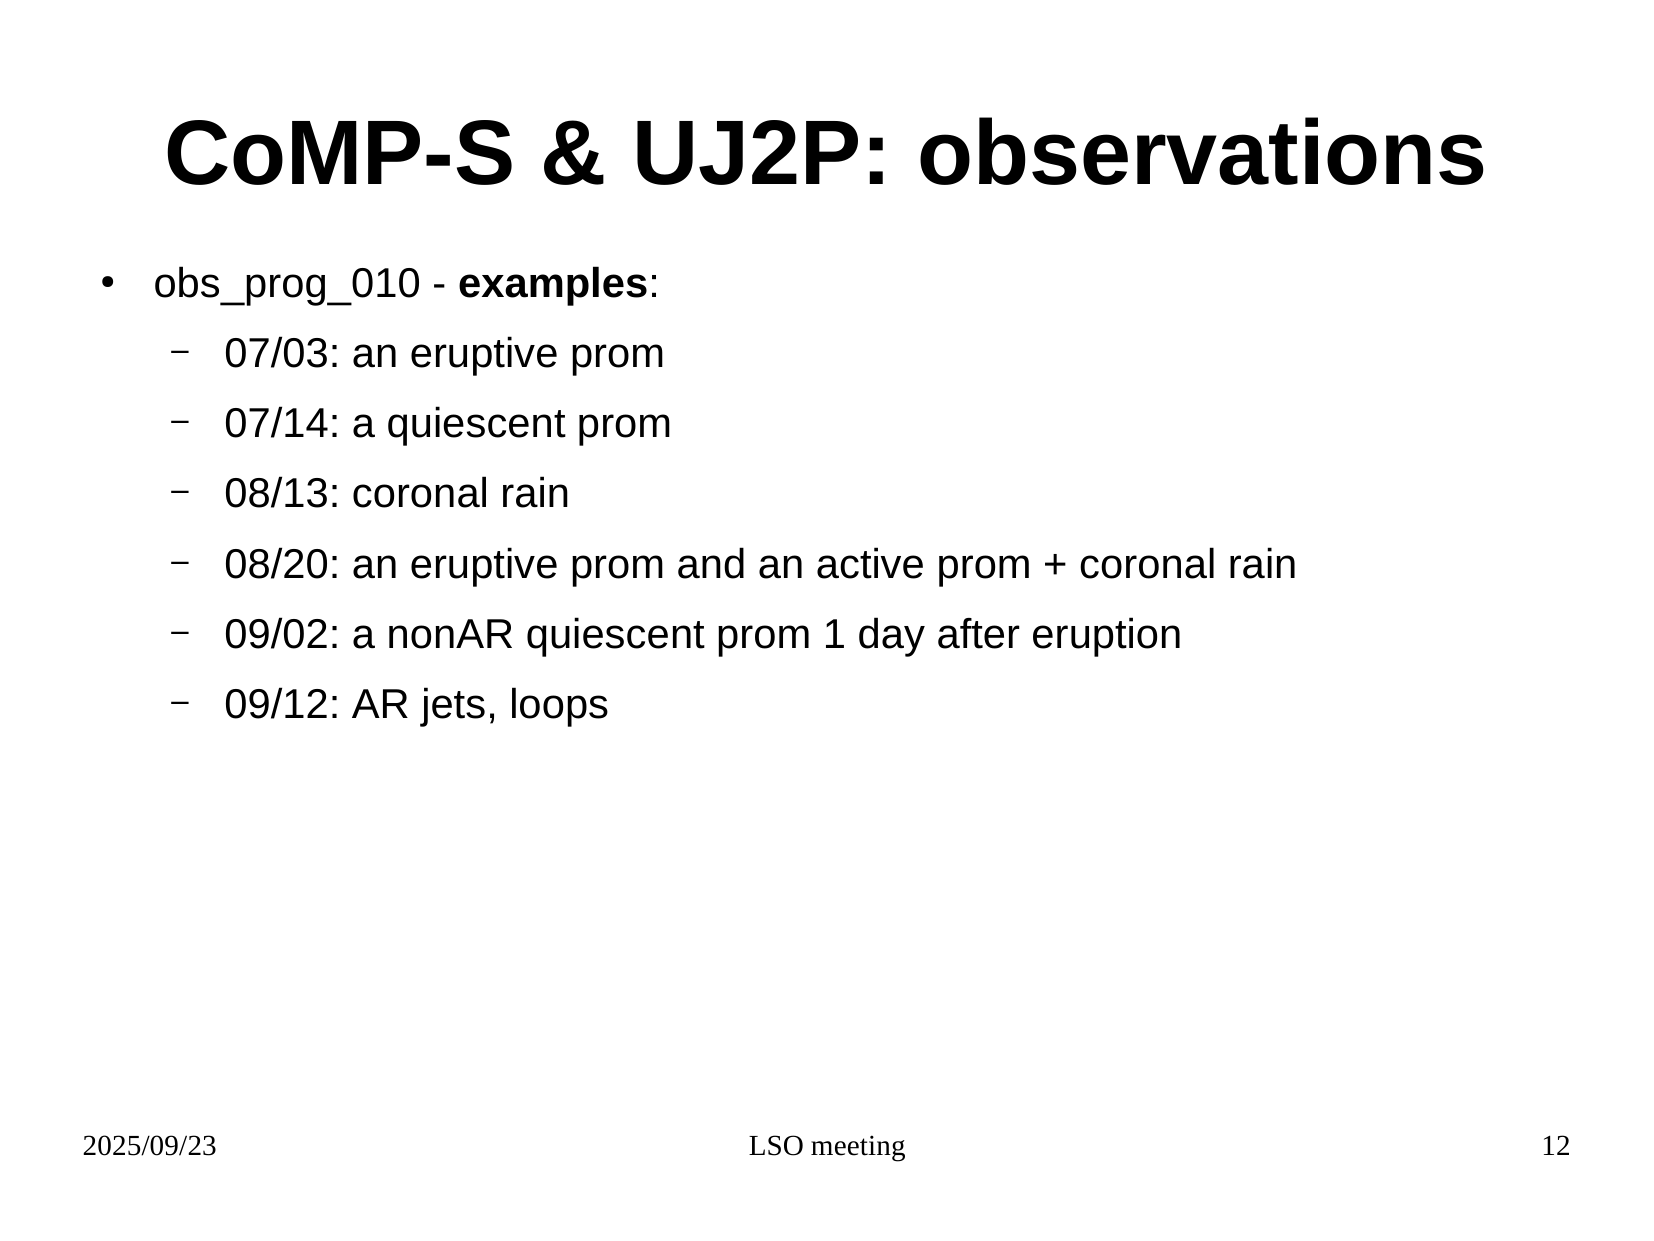

# CoMP-S & UJ2P: observations
obs_prog_010 - examples:
07/03: an eruptive prom
07/14: a quiescent prom
08/13: coronal rain
08/20: an eruptive prom and an active prom + coronal rain
09/02: a nonAR quiescent prom 1 day after eruption
09/12: AR jets, loops
2025/09/23
LSO meeting
12